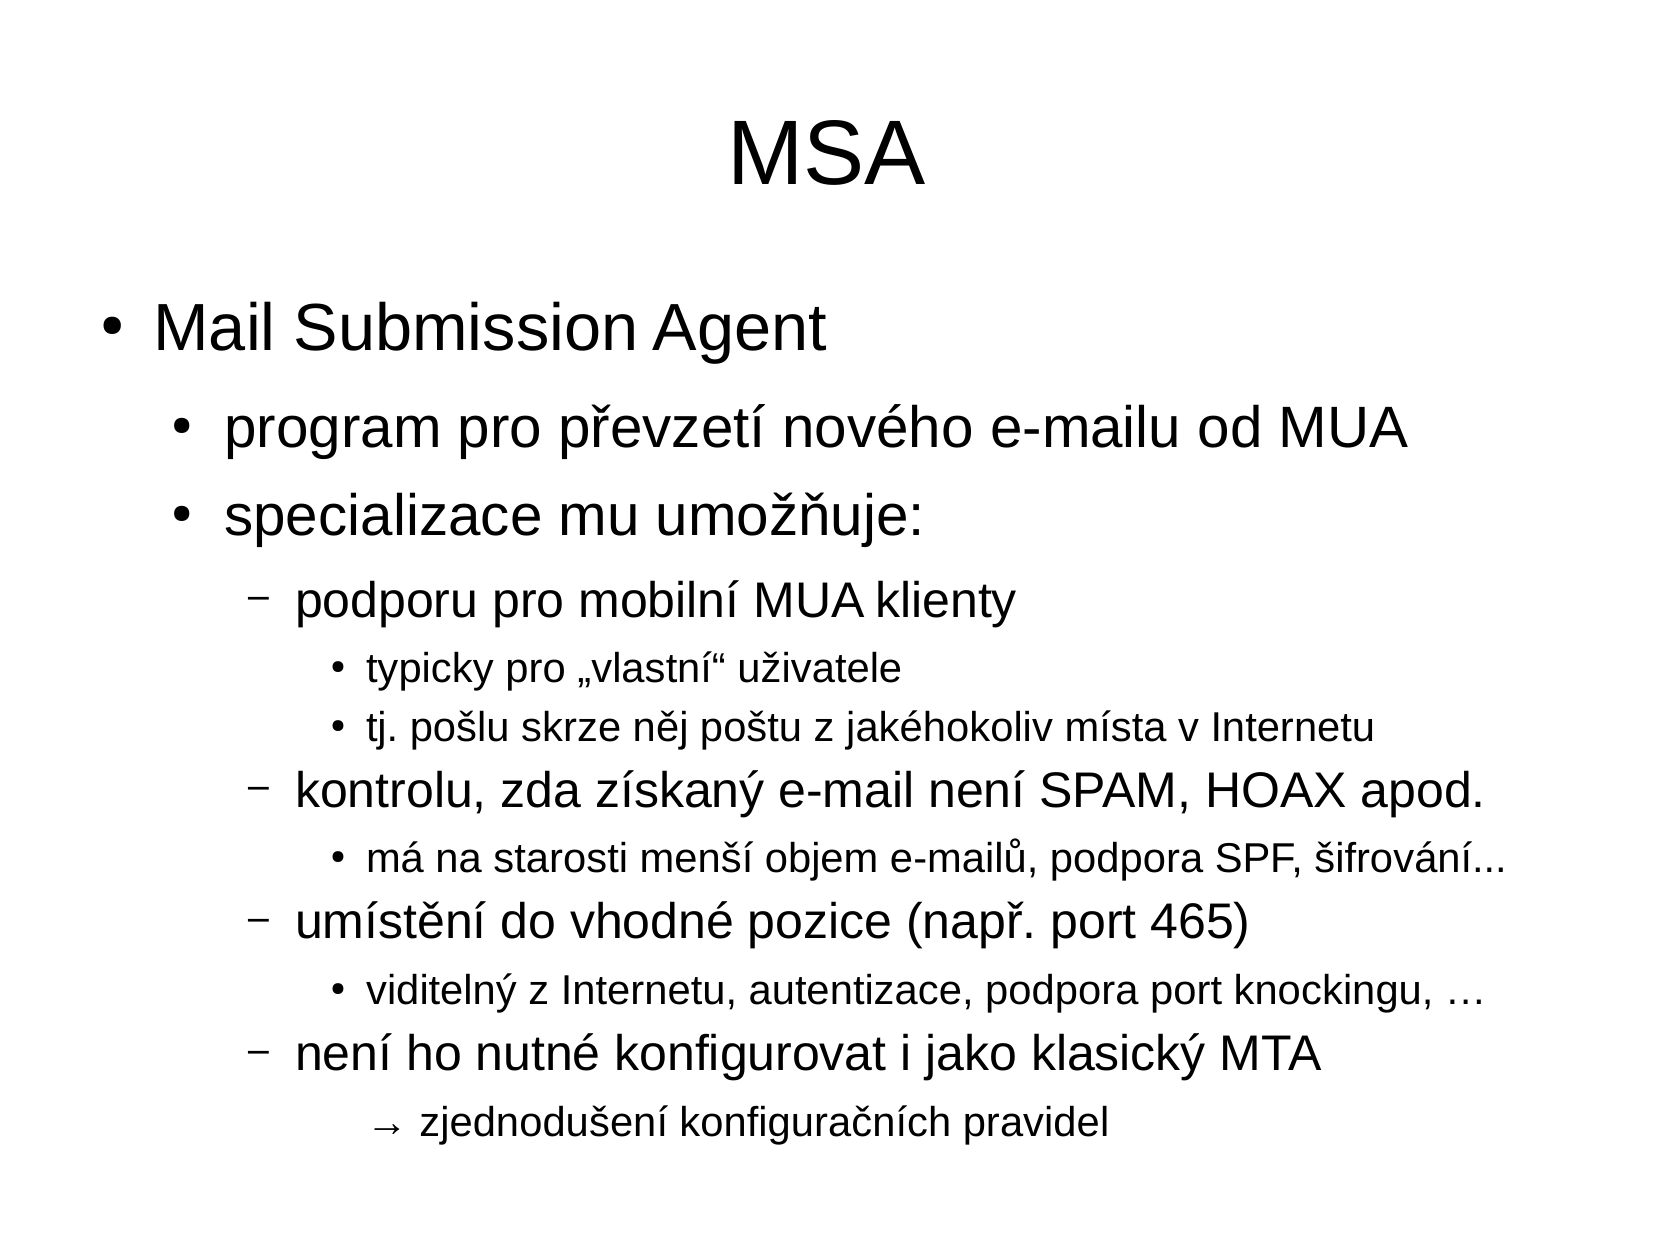

# MSA
Mail Submission Agent
program pro převzetí nového e-mailu od MUA
specializace mu umožňuje:
podporu pro mobilní MUA klienty
typicky pro „vlastní“ uživatele
tj. pošlu skrze něj poštu z jakéhokoliv místa v Internetu
kontrolu, zda získaný e-mail není SPAM, HOAX apod.
má na starosti menší objem e-mailů, podpora SPF, šifrování...
umístění do vhodné pozice (např. port 465)
viditelný z Internetu, autentizace, podpora port knockingu, …
není ho nutné konfigurovat i jako klasický MTA
→ zjednodušení konfiguračních pravidel